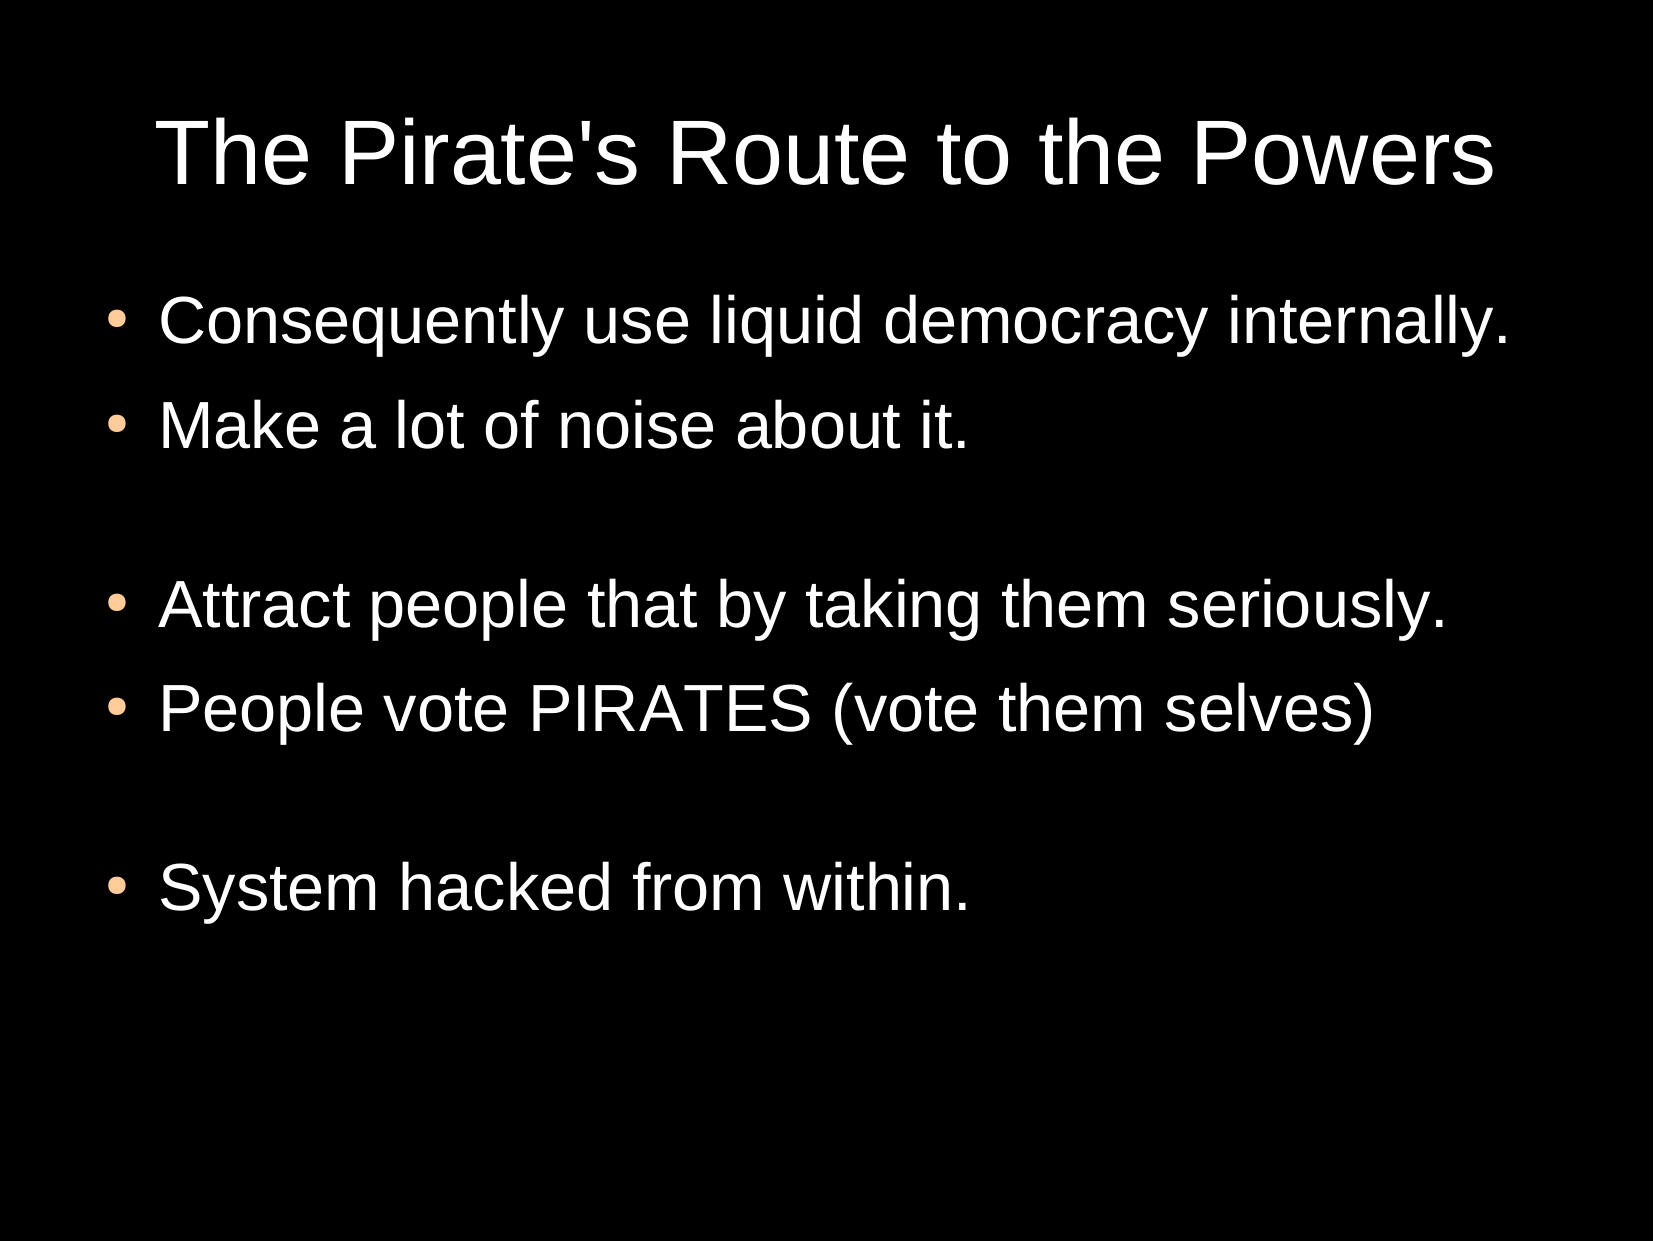

# The Pirate's Route to the Powers
Consequently use liquid democracy internally.
Make a lot of noise about it.
Attract people that by taking them seriously.
People vote PIRATES (vote them selves)
System hacked from within.